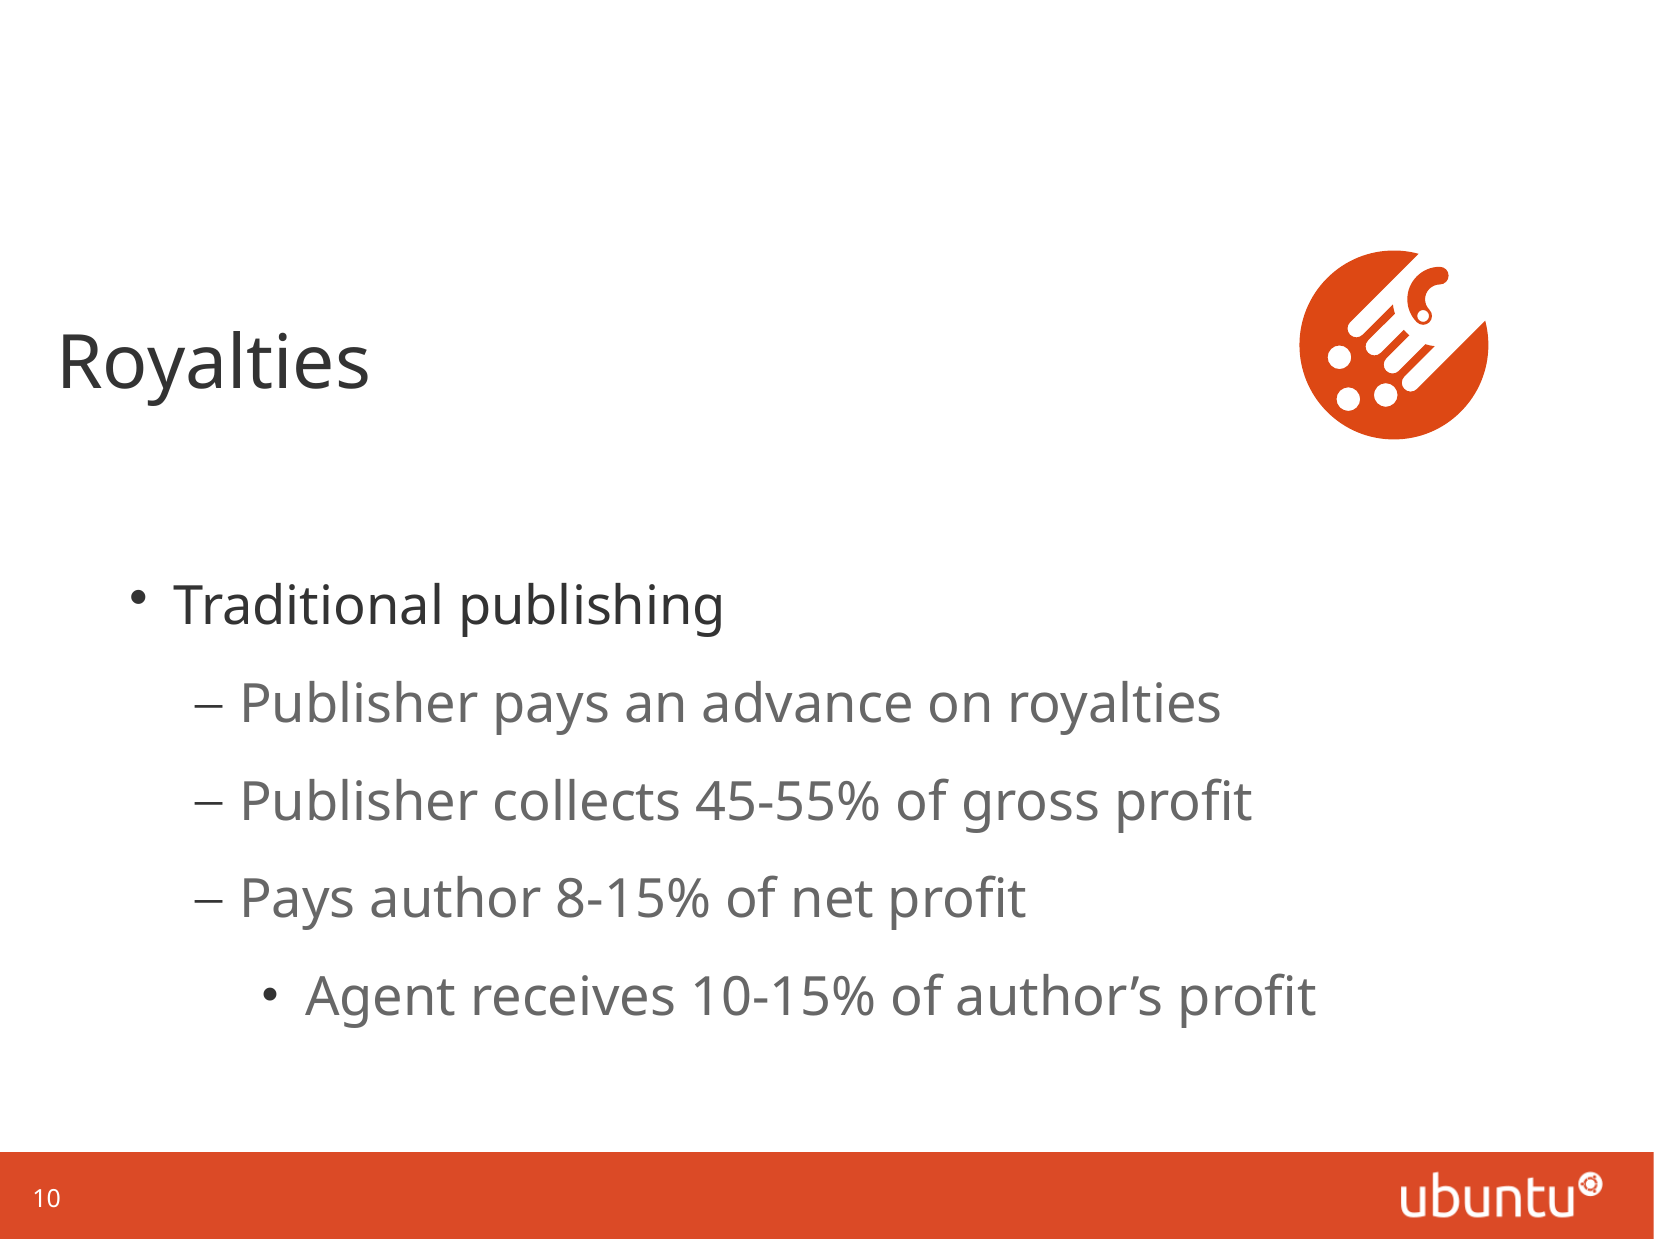

# Royalties
Traditional publishing
Publisher pays an advance on royalties
Publisher collects 45-55% of gross profit
Pays author 8-15% of net profit
Agent receives 10-15% of author’s profit